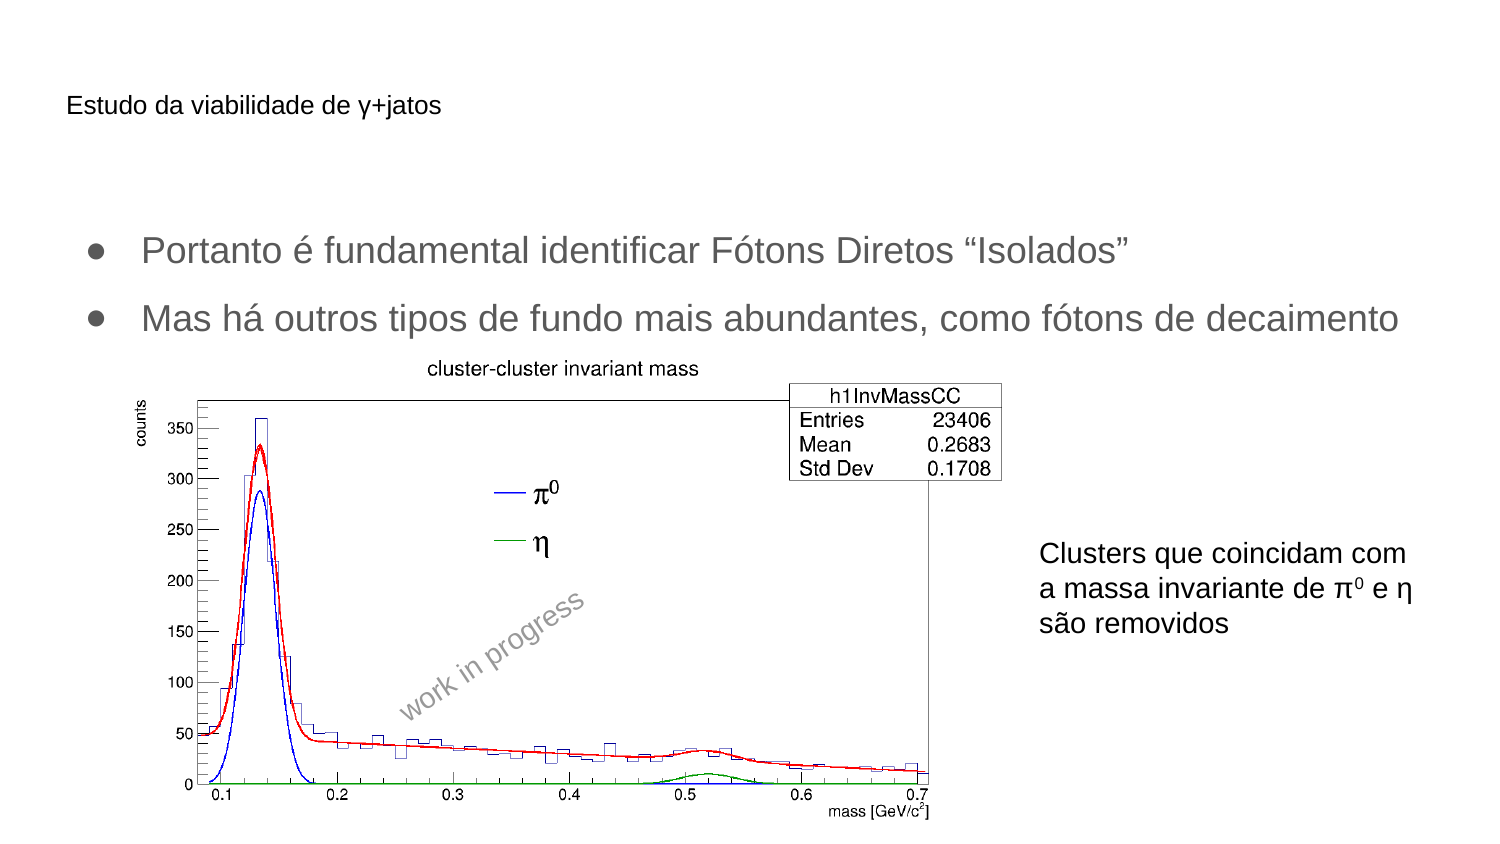

# Estudo da viabilidade de γ+jatos
Portanto é fundamental identificar Fótons Diretos “Isolados”
Mas há outros tipos de fundo mais abundantes, como fótons de decaimento
Clusters que coincidam com a massa invariante de π0 e η são removidos
work in progress